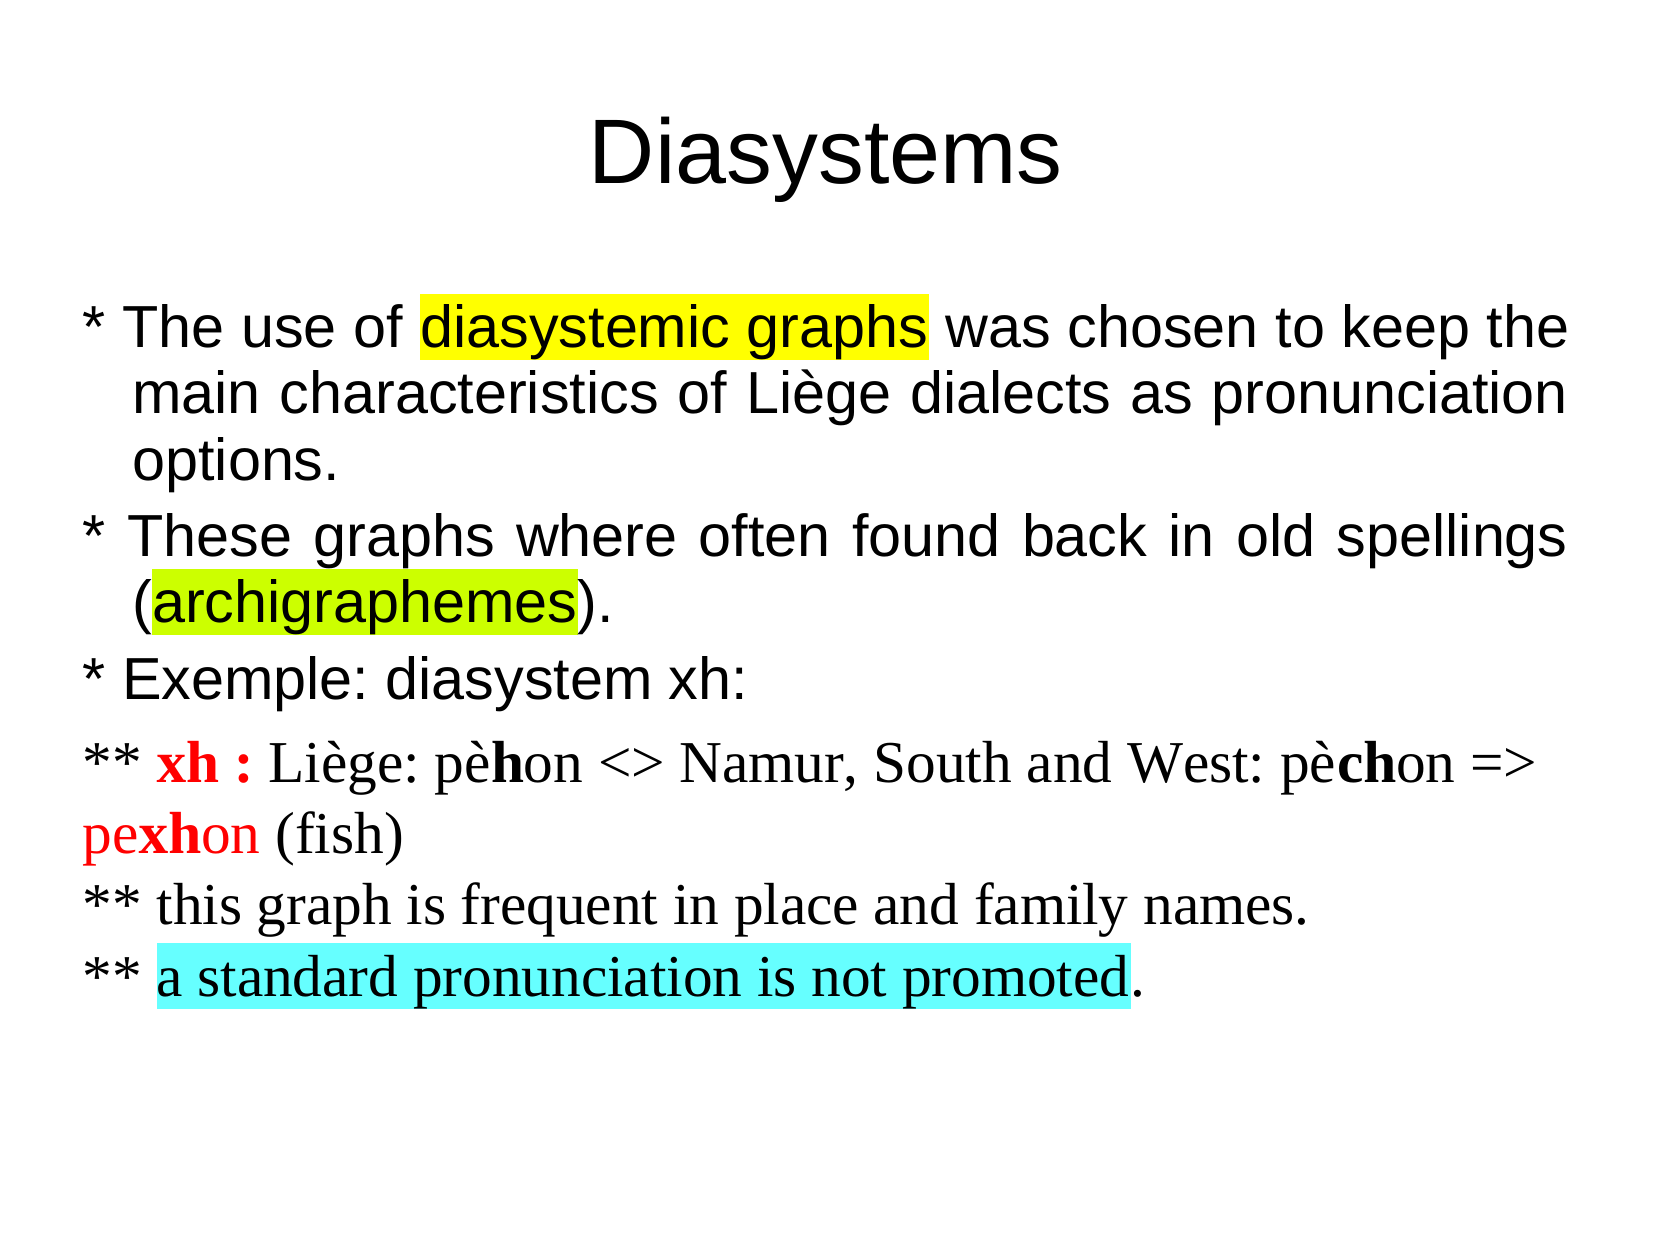

# Diasystems
* The use of diasystemic graphs was chosen to keep the main characteristics of Liège dialects as pronunciation options.
* These graphs where often found back in old spellings (archigraphemes).
* Exemple: diasystem xh:
** xh : Liège: pèhon <> Namur, South and West: pèchon => pexhon (fish)
** this graph is frequent in place and family names.
** a standard pronunciation is not promoted.